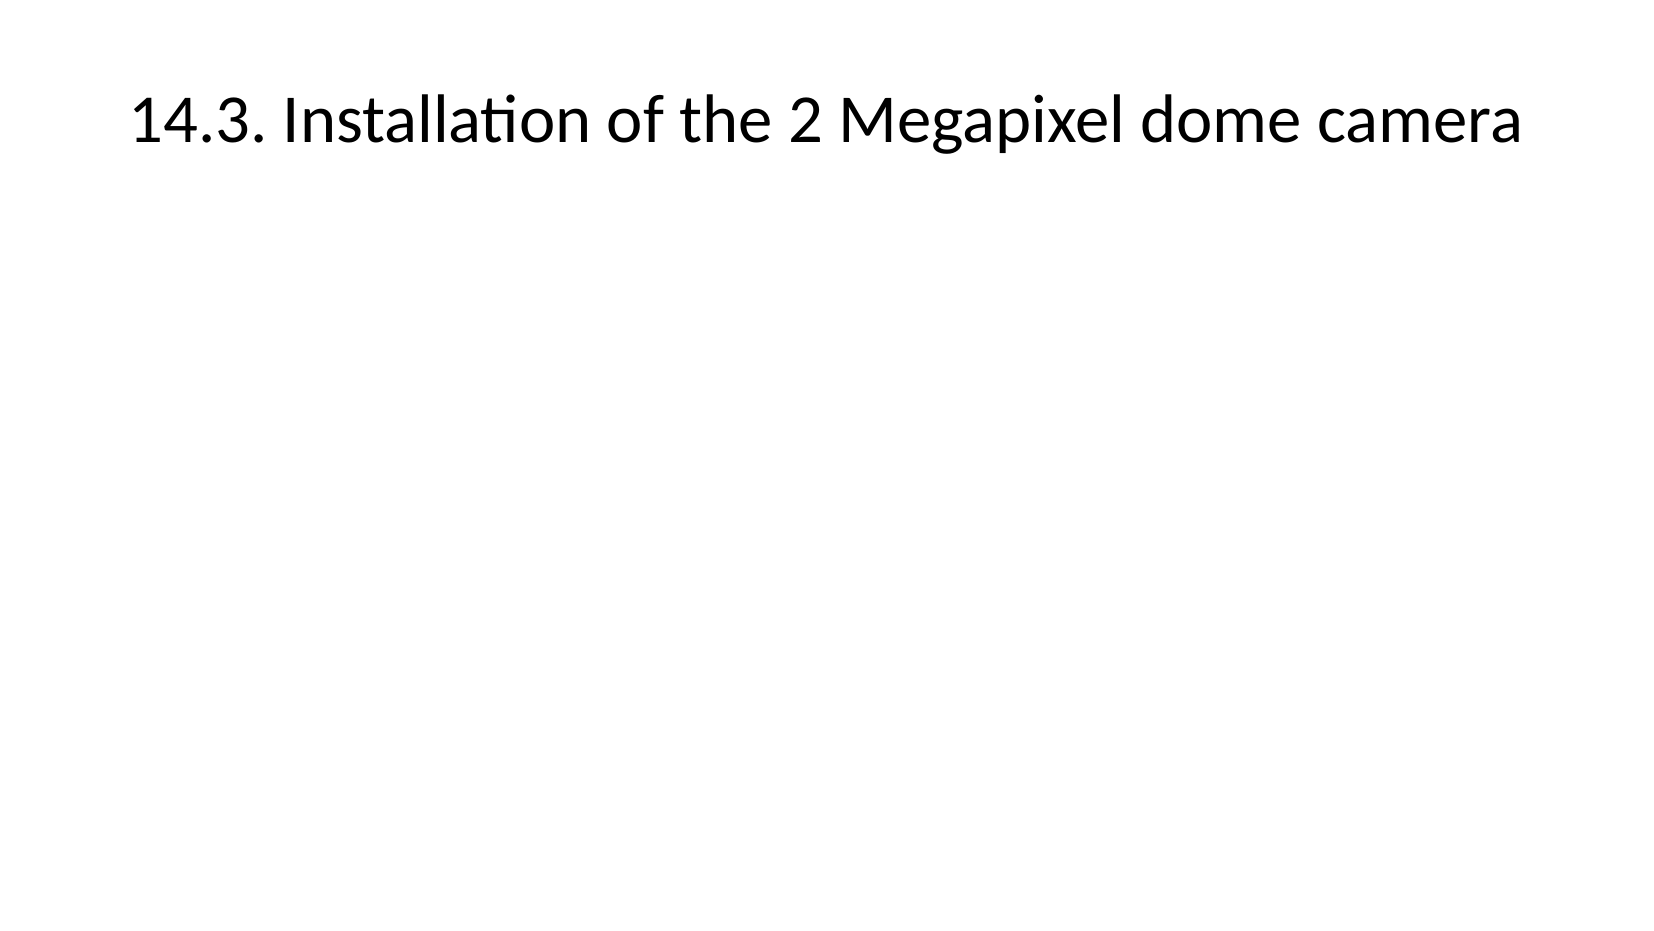

# 14.3. Installation of the 2 Megapixel dome camera